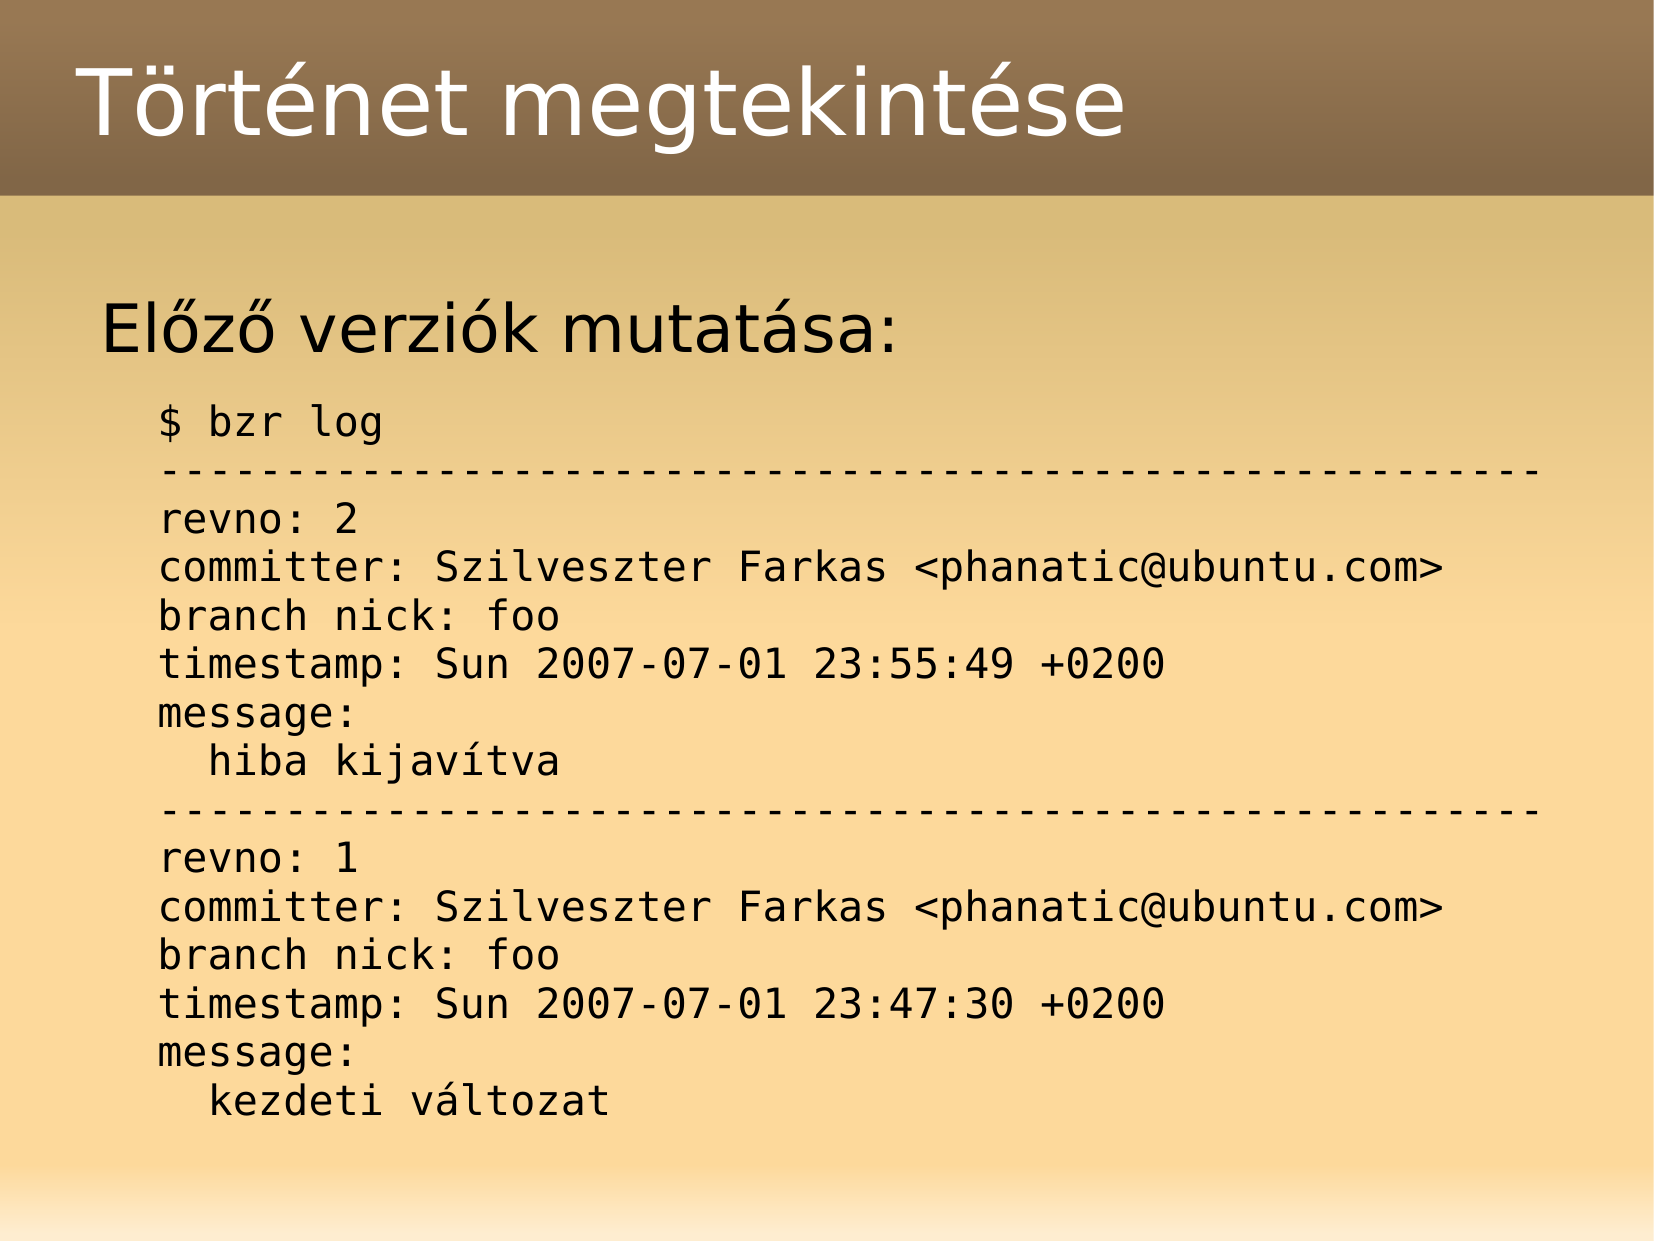

# Történet megtekintése
Előző verziók mutatása:
$ bzr log
-------------------------------------------------------
revno: 2
committer: Szilveszter Farkas <phanatic@ubuntu.com>
branch nick: foo
timestamp: Sun 2007-07-01 23:55:49 +0200
message:
 hiba kijavítva
-------------------------------------------------------
revno: 1
committer: Szilveszter Farkas <phanatic@ubuntu.com>
branch nick: foo
timestamp: Sun 2007-07-01 23:47:30 +0200
message:
 kezdeti változat